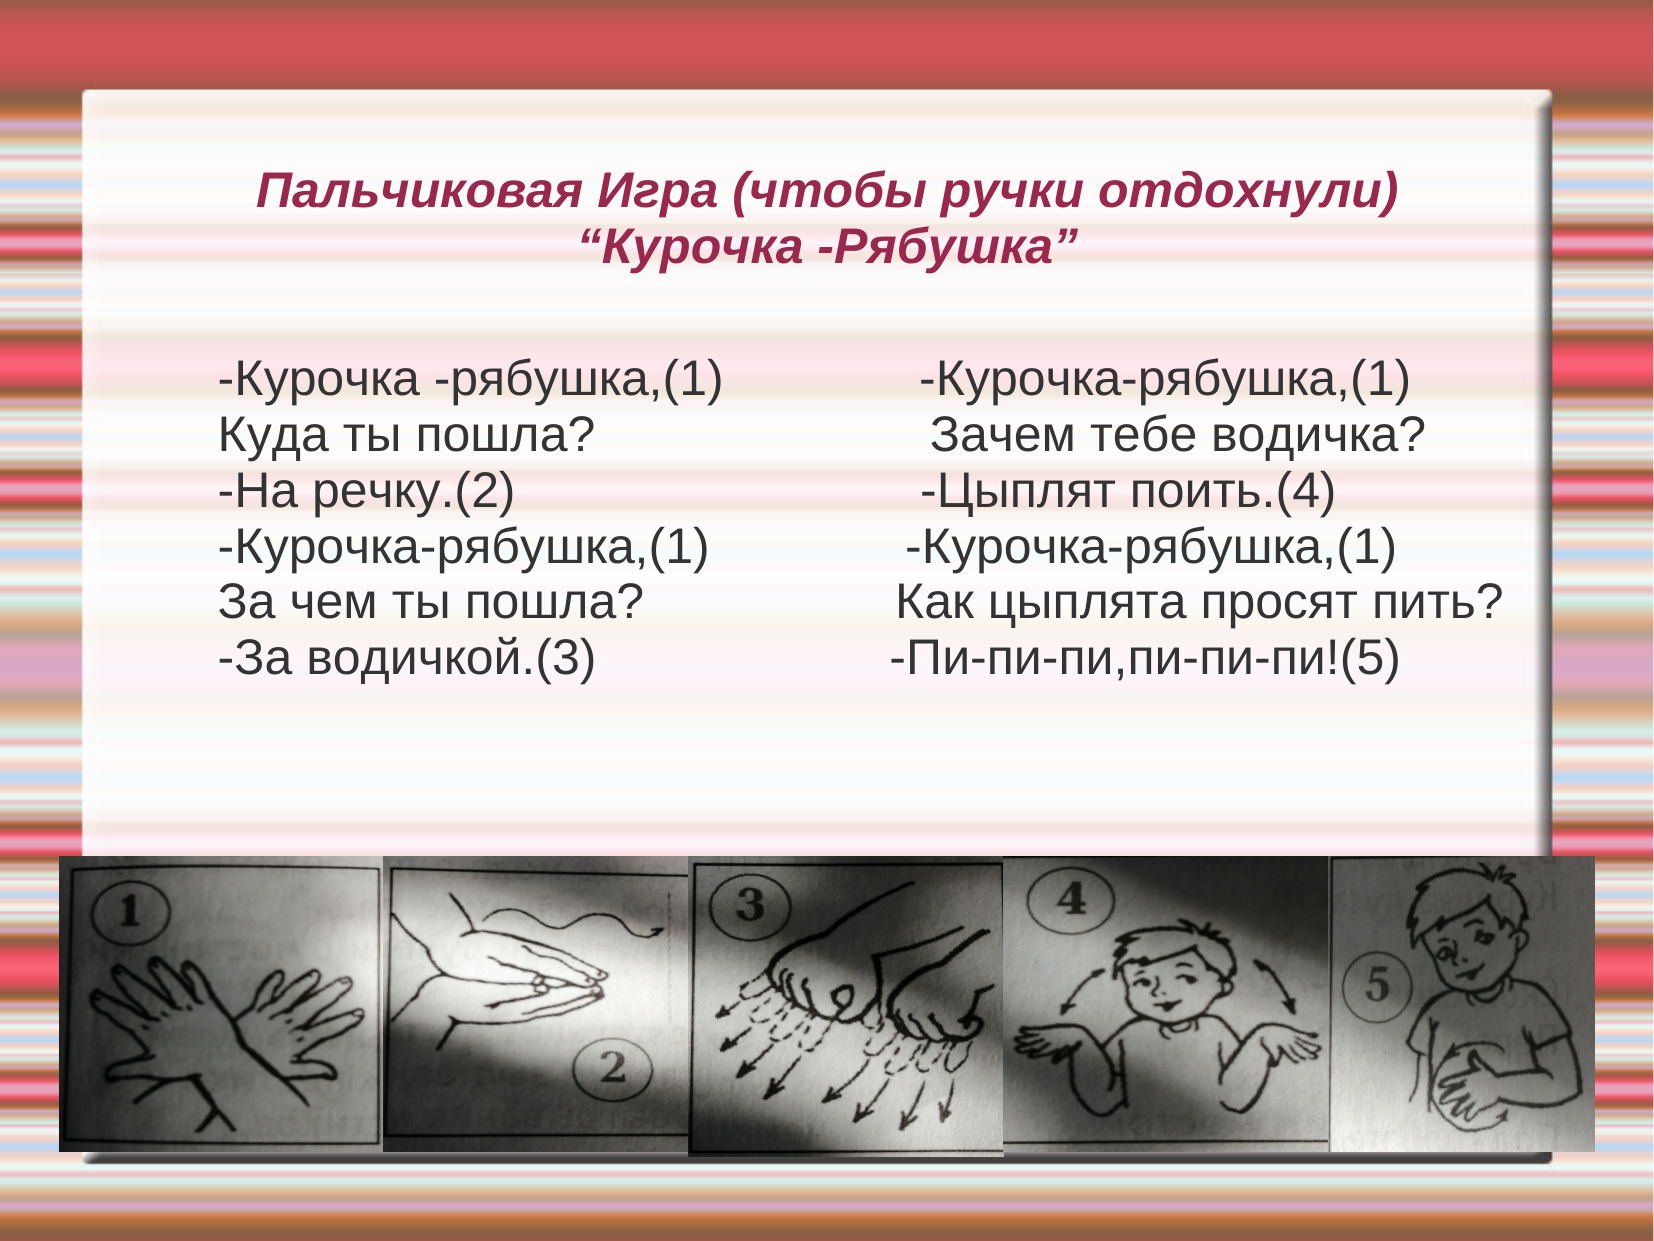

# Пальчиковая Игра (чтобы ручки отдохнули) “Курочка -Рябушка”
-Курочка -рябушка,(1) -Курочка-рябушка,(1)
Куда ты пошла? Зачем тебе водичка?
-На речку.(2) -Цыплят поить.(4)
-Курочка-рябушка,(1) -Курочка-рябушка,(1)
За чем ты пошла? Как цыплята просят пить?
-За водичкой.(3) -Пи-пи-пи,пи-пи-пи!(5)